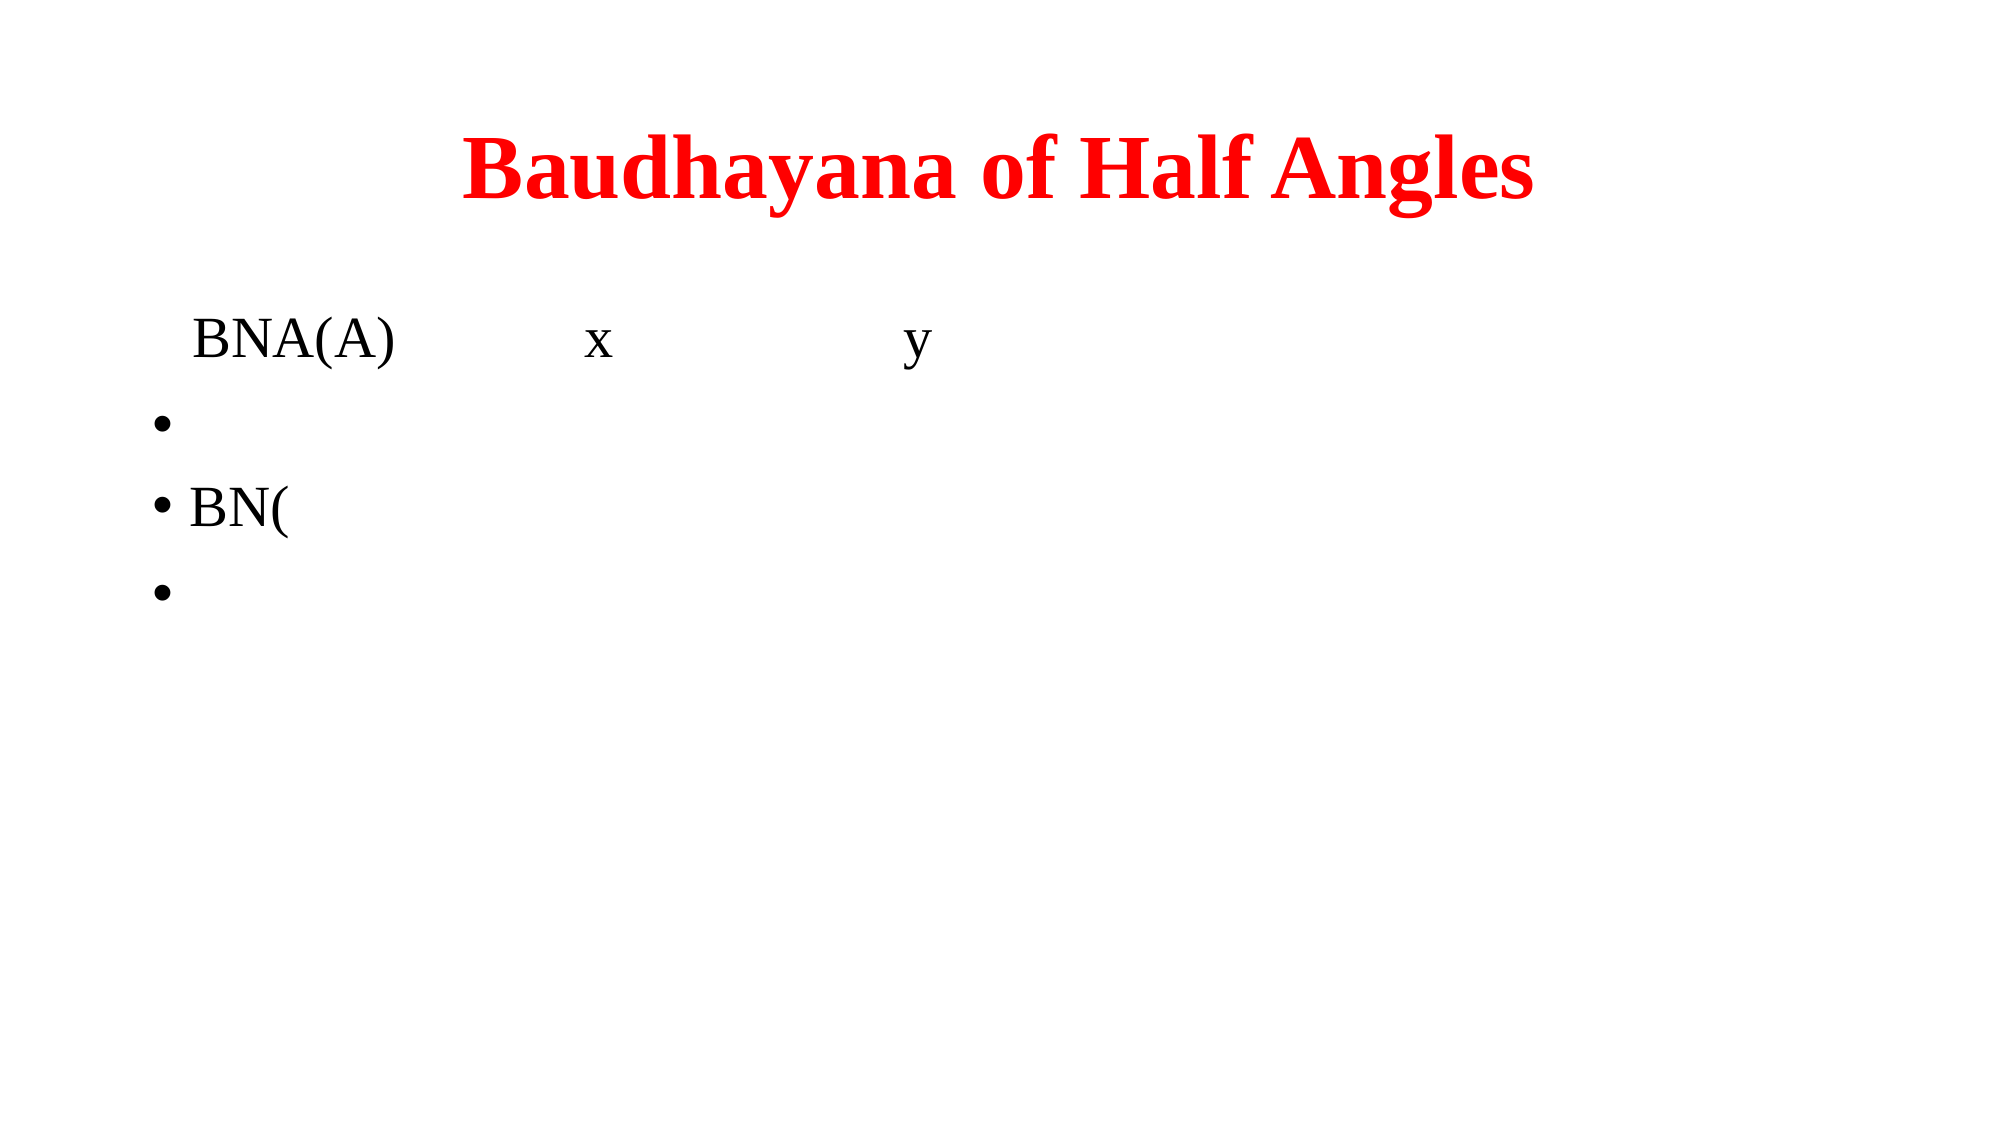

# Baudhayana of Half Angles
 BNA(A) x y
BN(